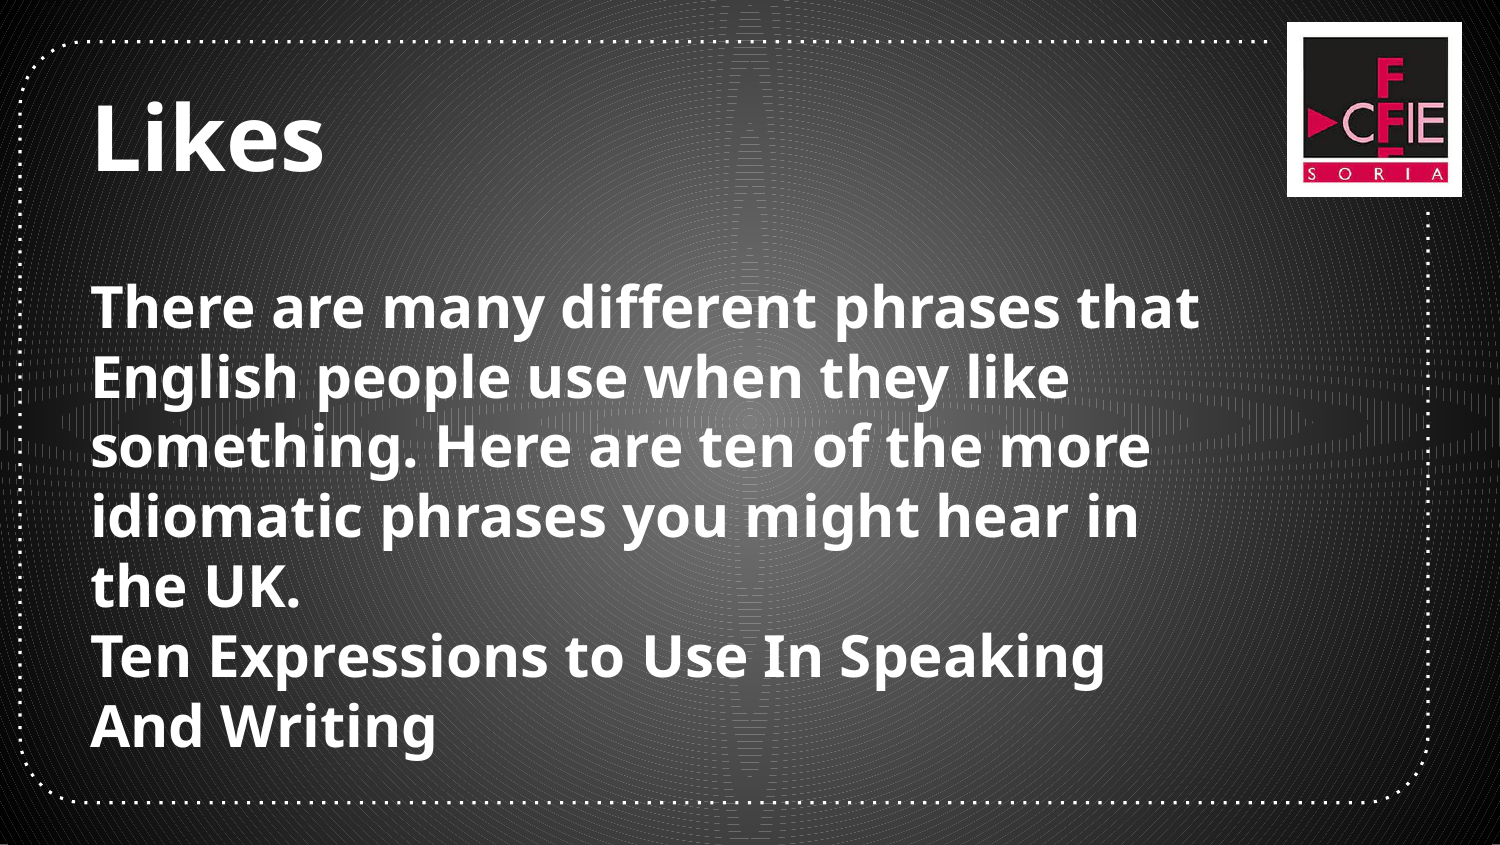

Likes
There are many different phrases that English people use when they like something. Here are ten of the more idiomatic phrases you might hear in the UK.
Ten Expressions to Use In Speaking And Writing